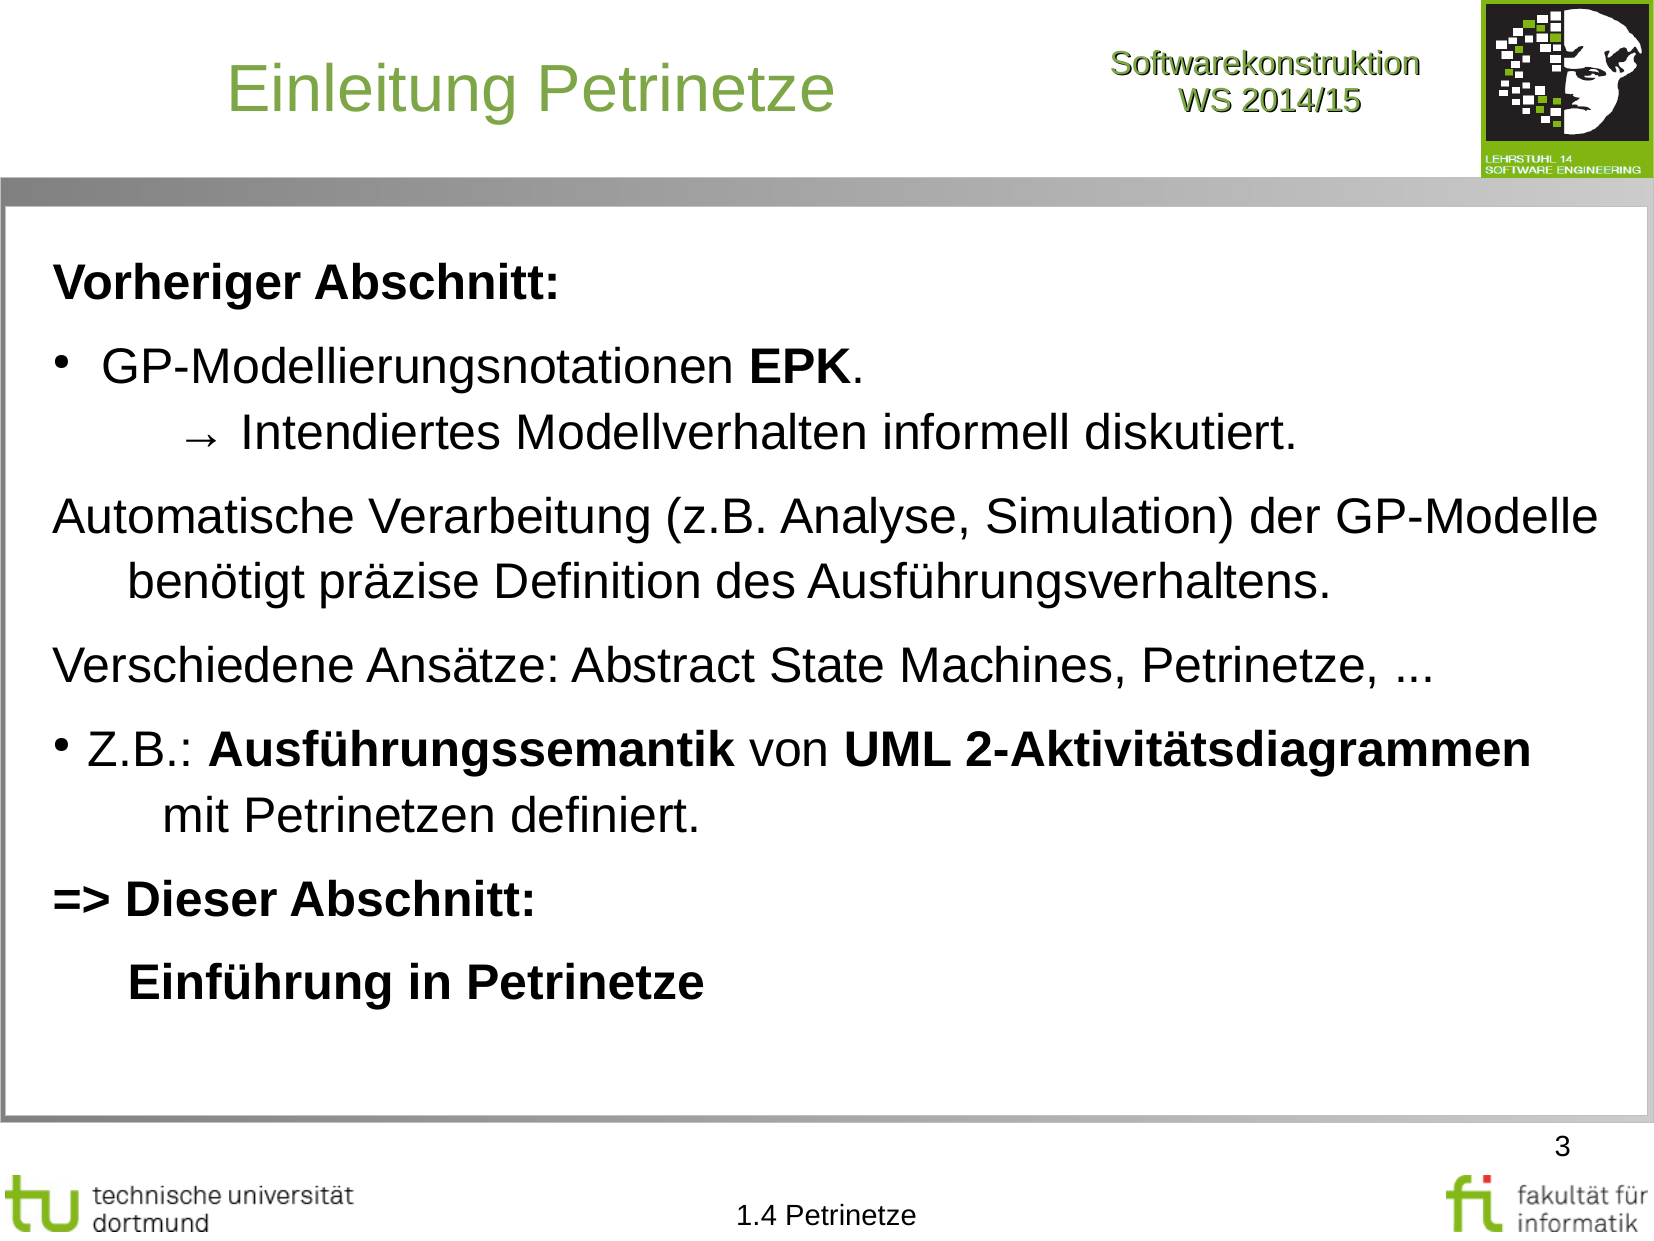

# Einleitung Petrinetze
Vorheriger Abschnitt:
 GP-Modellierungsnotationen EPK.
 → Intendiertes Modellverhalten informell diskutiert.
Automatische Verarbeitung (z.B. Analyse, Simulation) der GP-Modelle benötigt präzise Definition des Ausführungsverhaltens.
Verschiedene Ansätze: Abstract State Machines, Petrinetze, ...
Z.B.: Ausführungssemantik von UML 2-Aktivitätsdiagrammen mit Petrinetzen definiert.
=> Dieser Abschnitt:
	Einführung in Petrinetze
3
1.4 Petrinetze